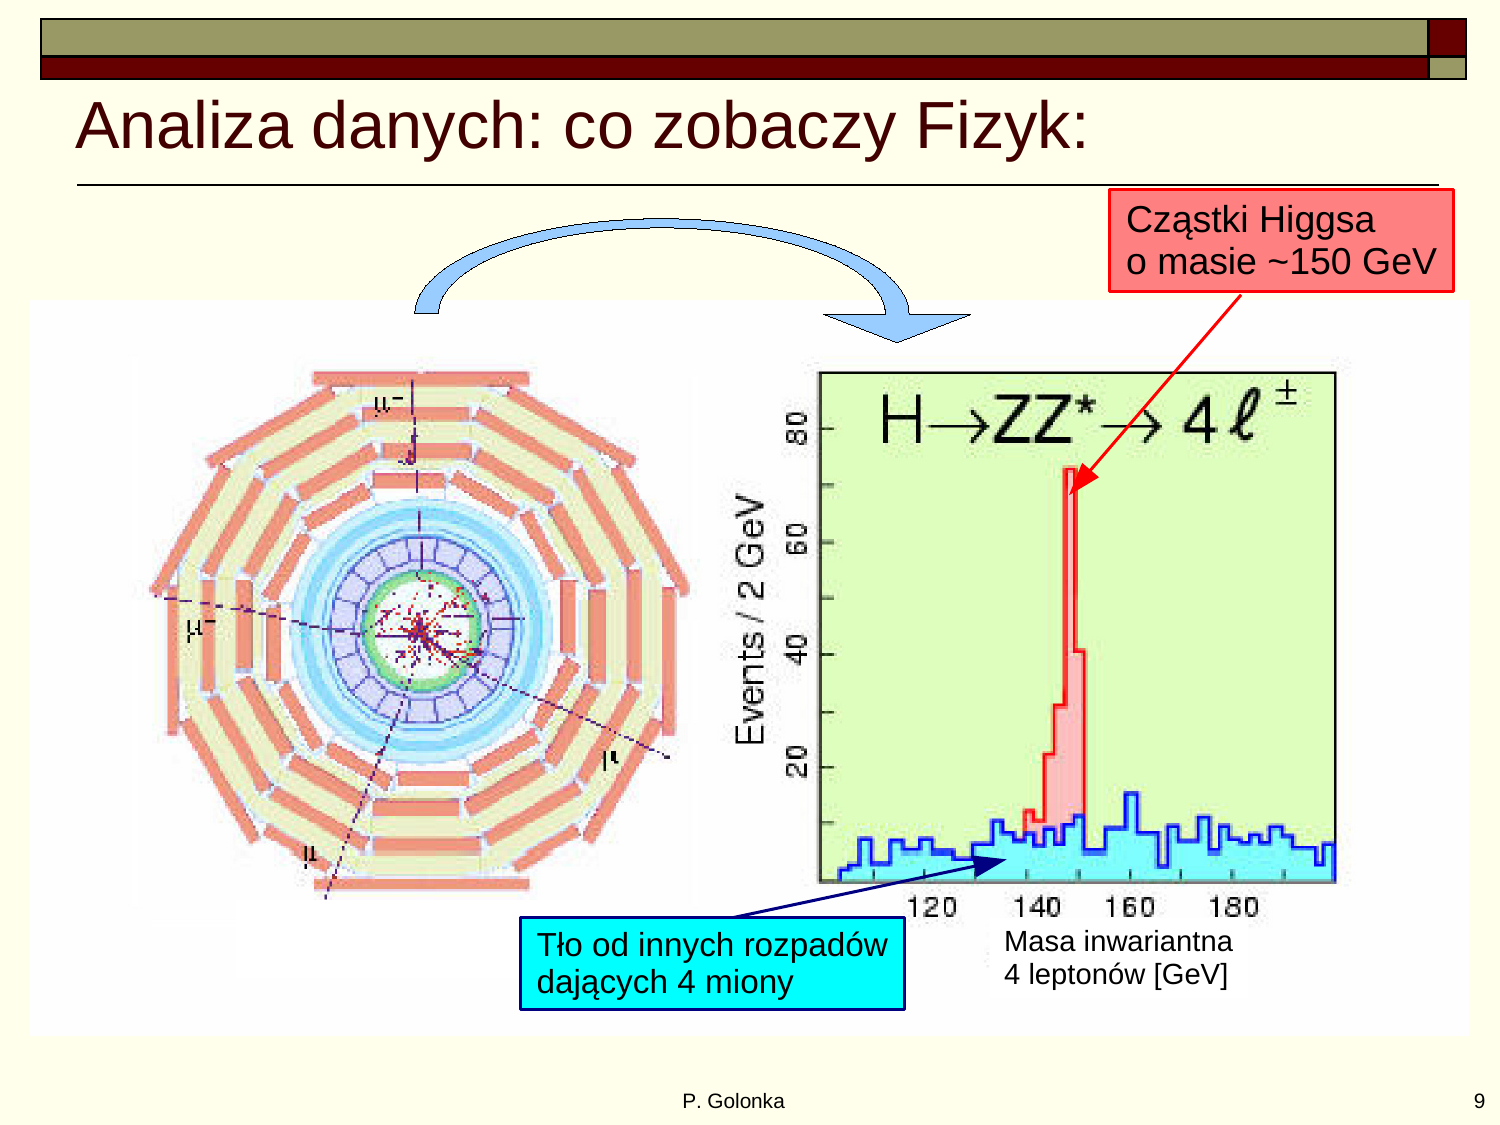

# Analiza danych: co zobaczy Fizyk:
Cząstki Higgsa
o masie ~150 GeV
Tło od innych rozpadów
dających 4 miony
Masa inwariantna
4 leptonów [GeV]
P. Golonka
9